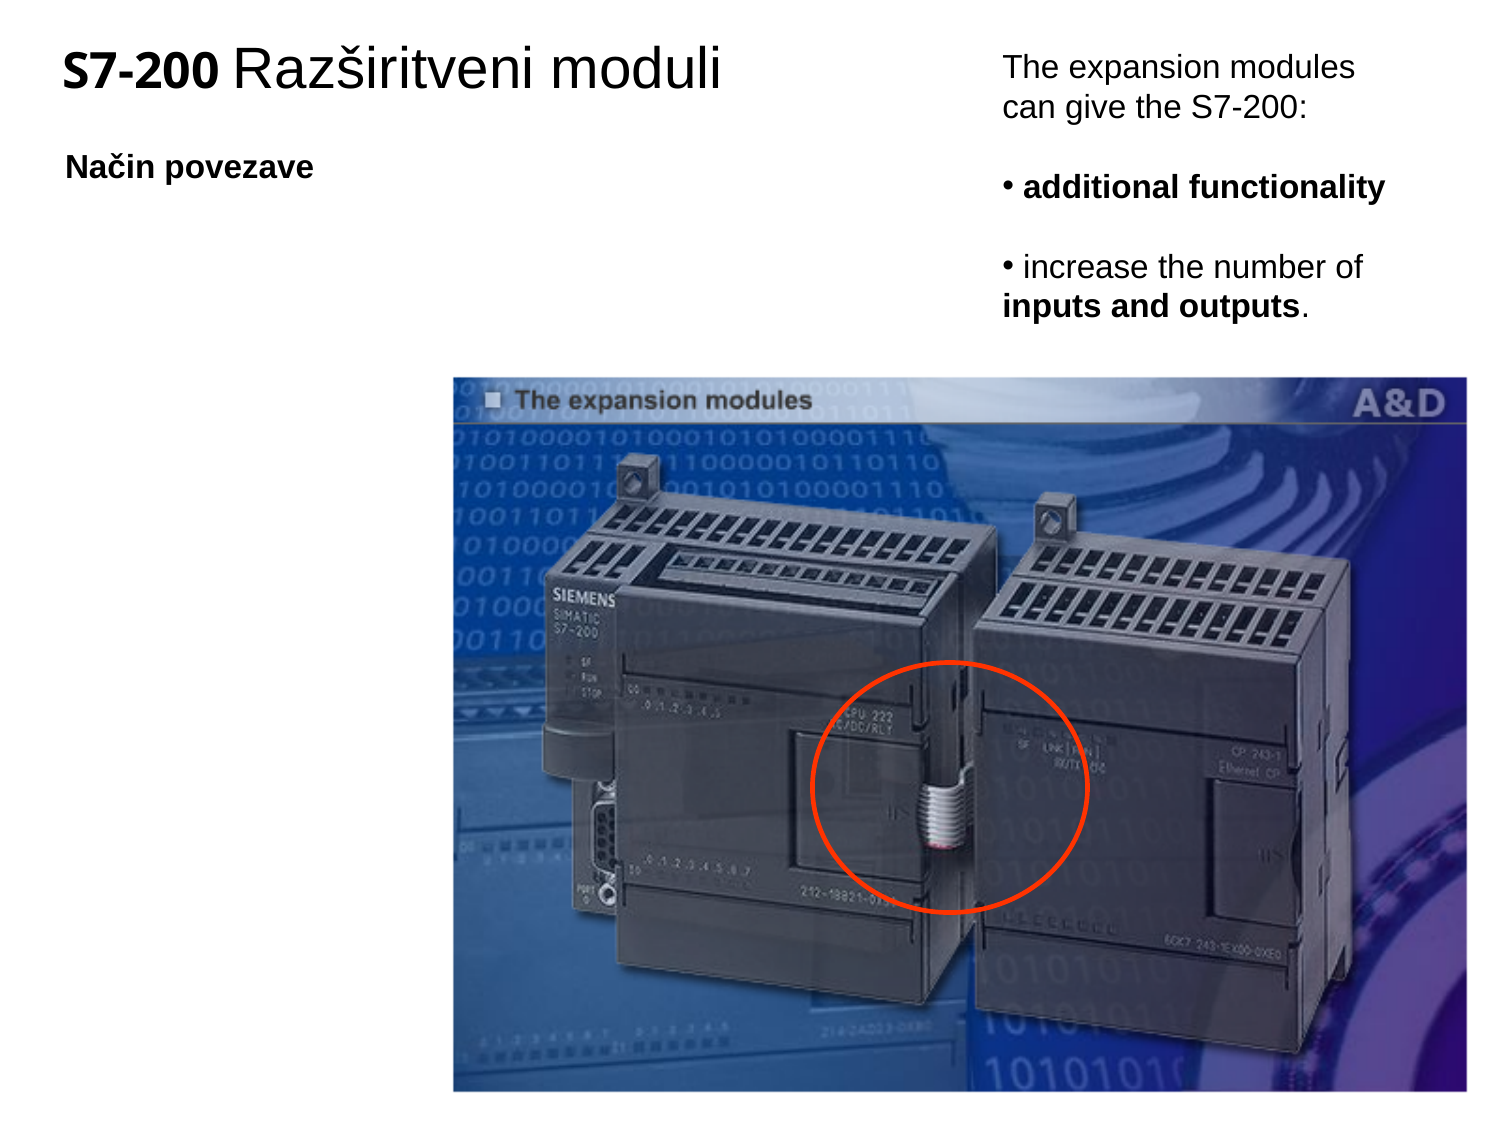

S7-200 Razširitveni moduli
The expansion modules can give the S7-200:
 additional functionality
 increase the number of inputs and outputs.
Način povezave